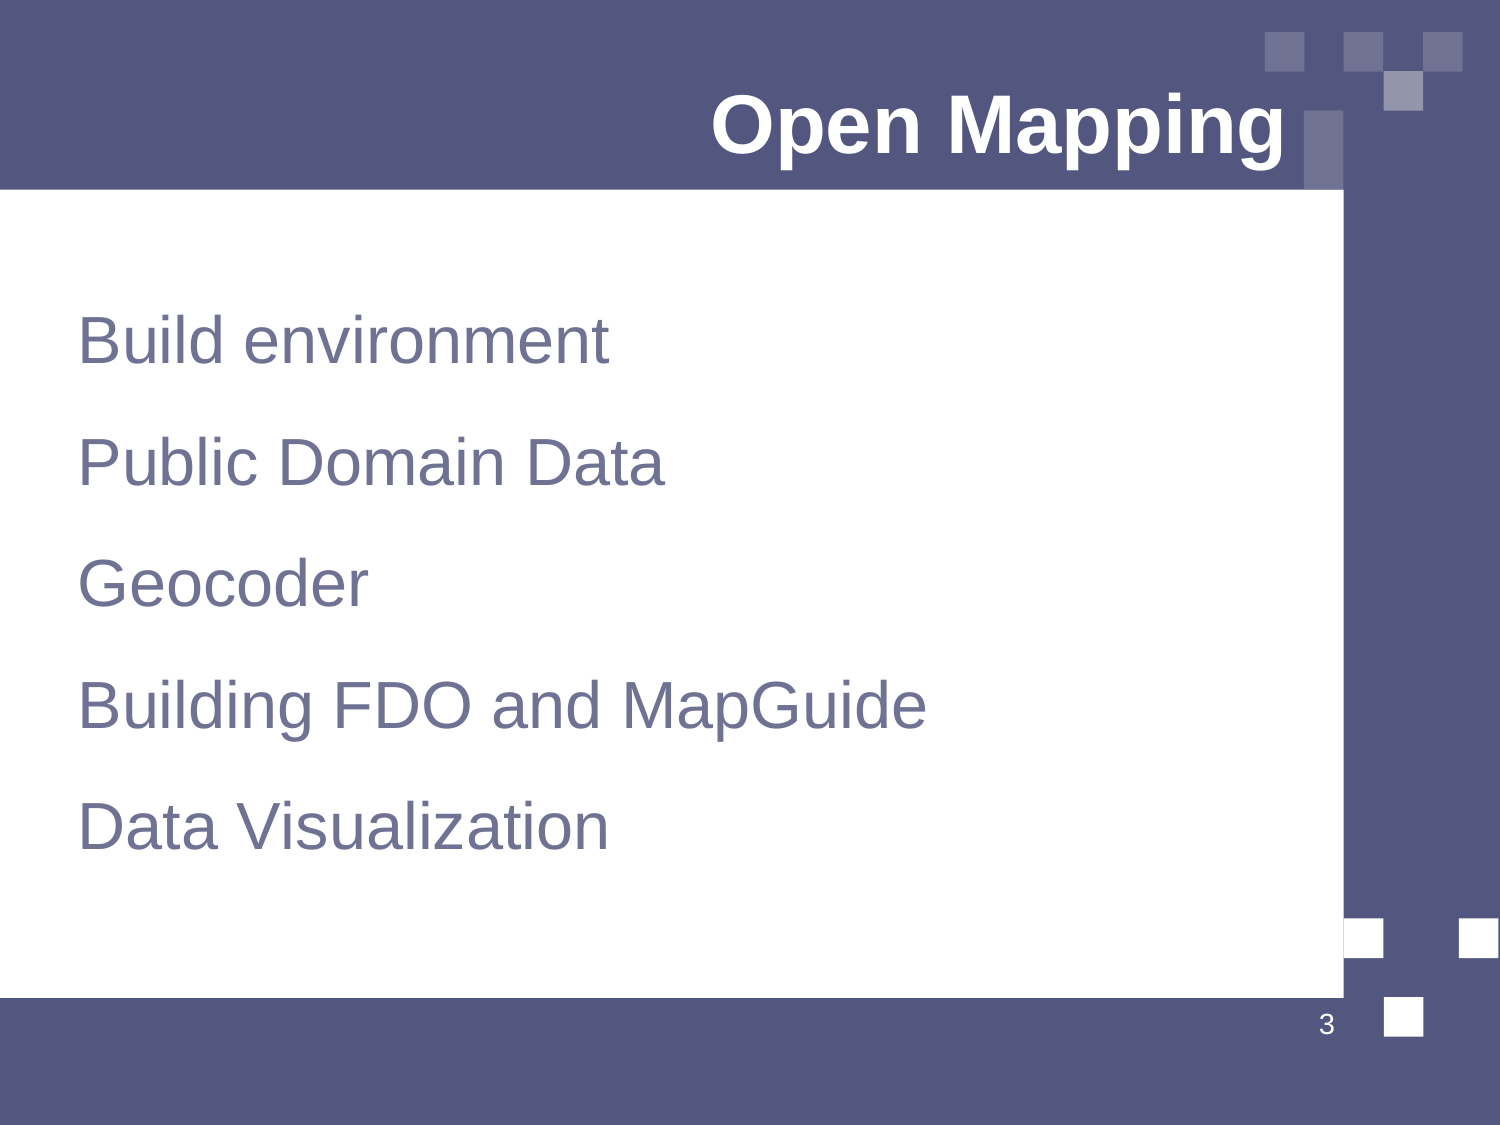

# Open Mapping
 Build environment
 Public Domain Data
 Geocoder
 Building FDO and MapGuide
 Data Visualization
3